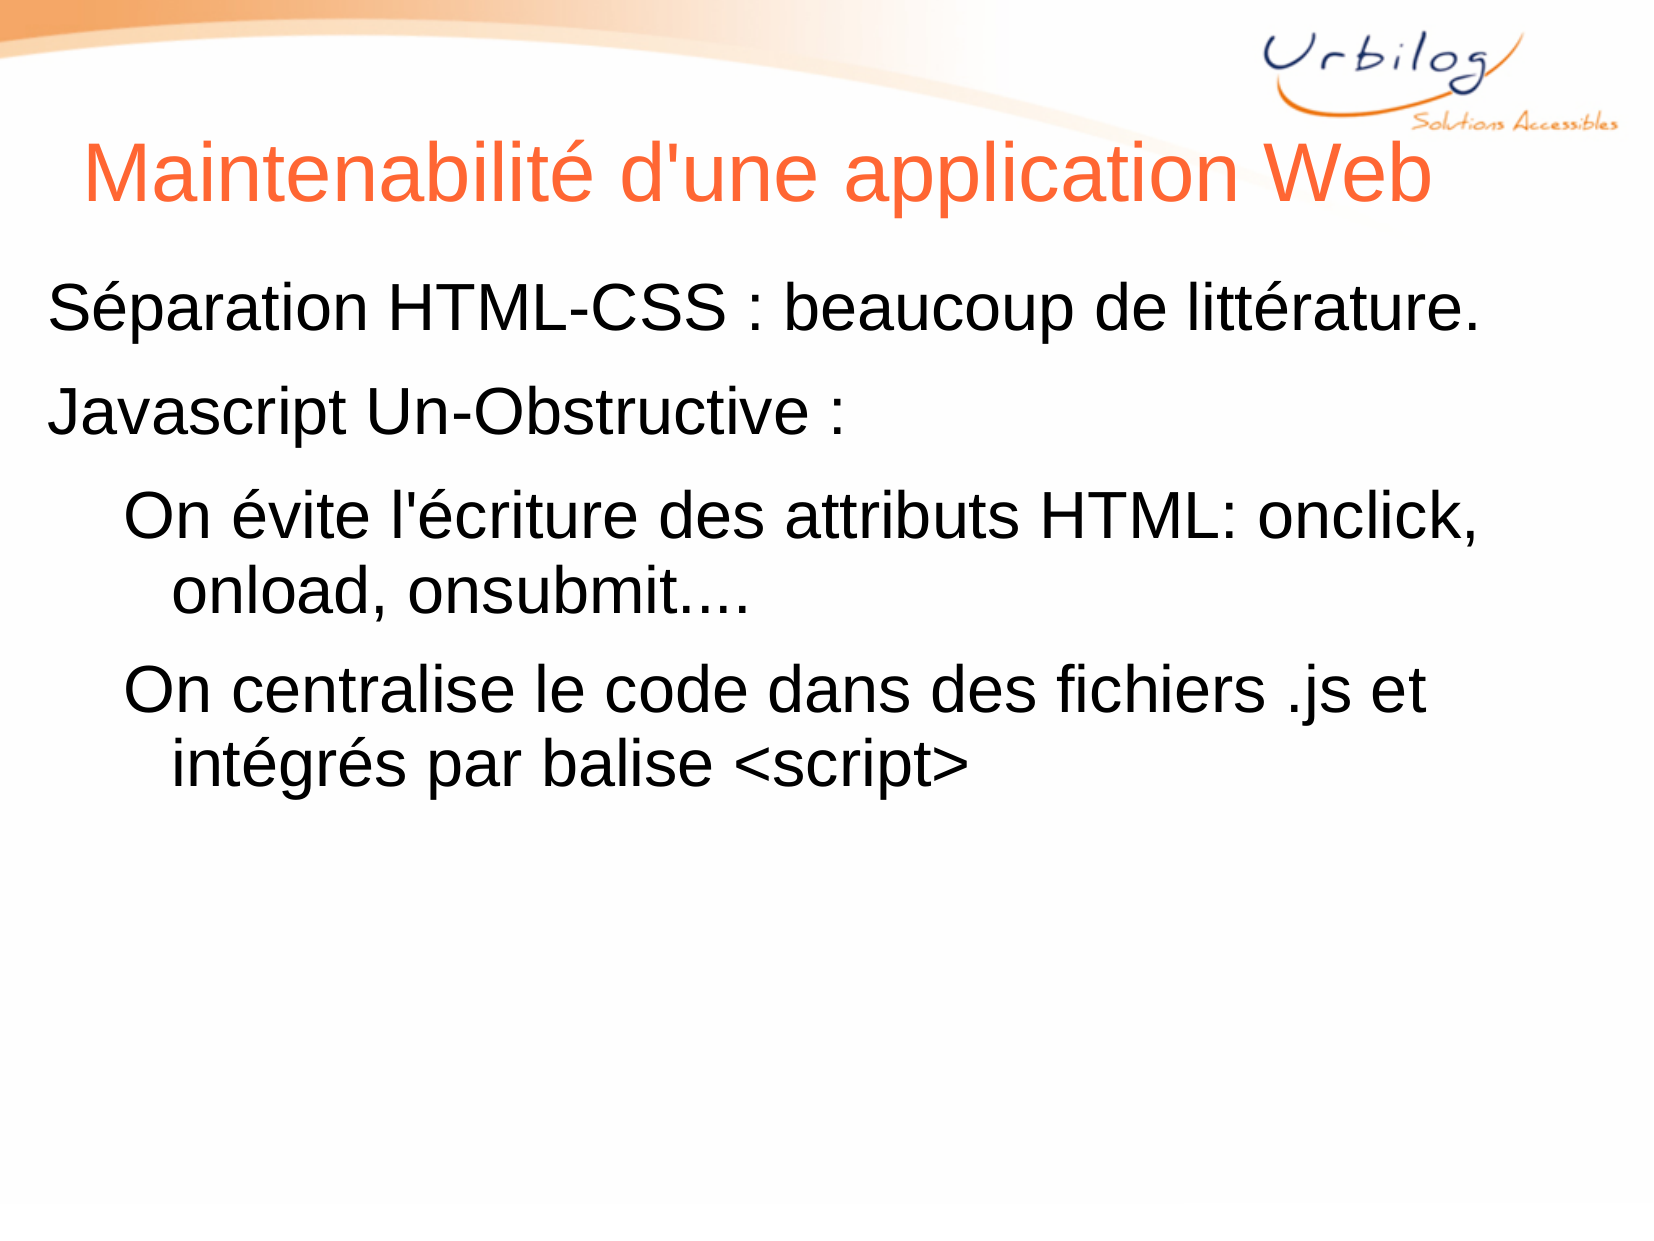

# Maintenabilité d'une application Web
Séparation HTML-CSS : beaucoup de littérature.
Javascript Un-Obstructive :
On évite l'écriture des attributs HTML: onclick, onload, onsubmit....
On centralise le code dans des fichiers .js et intégrés par balise <script>